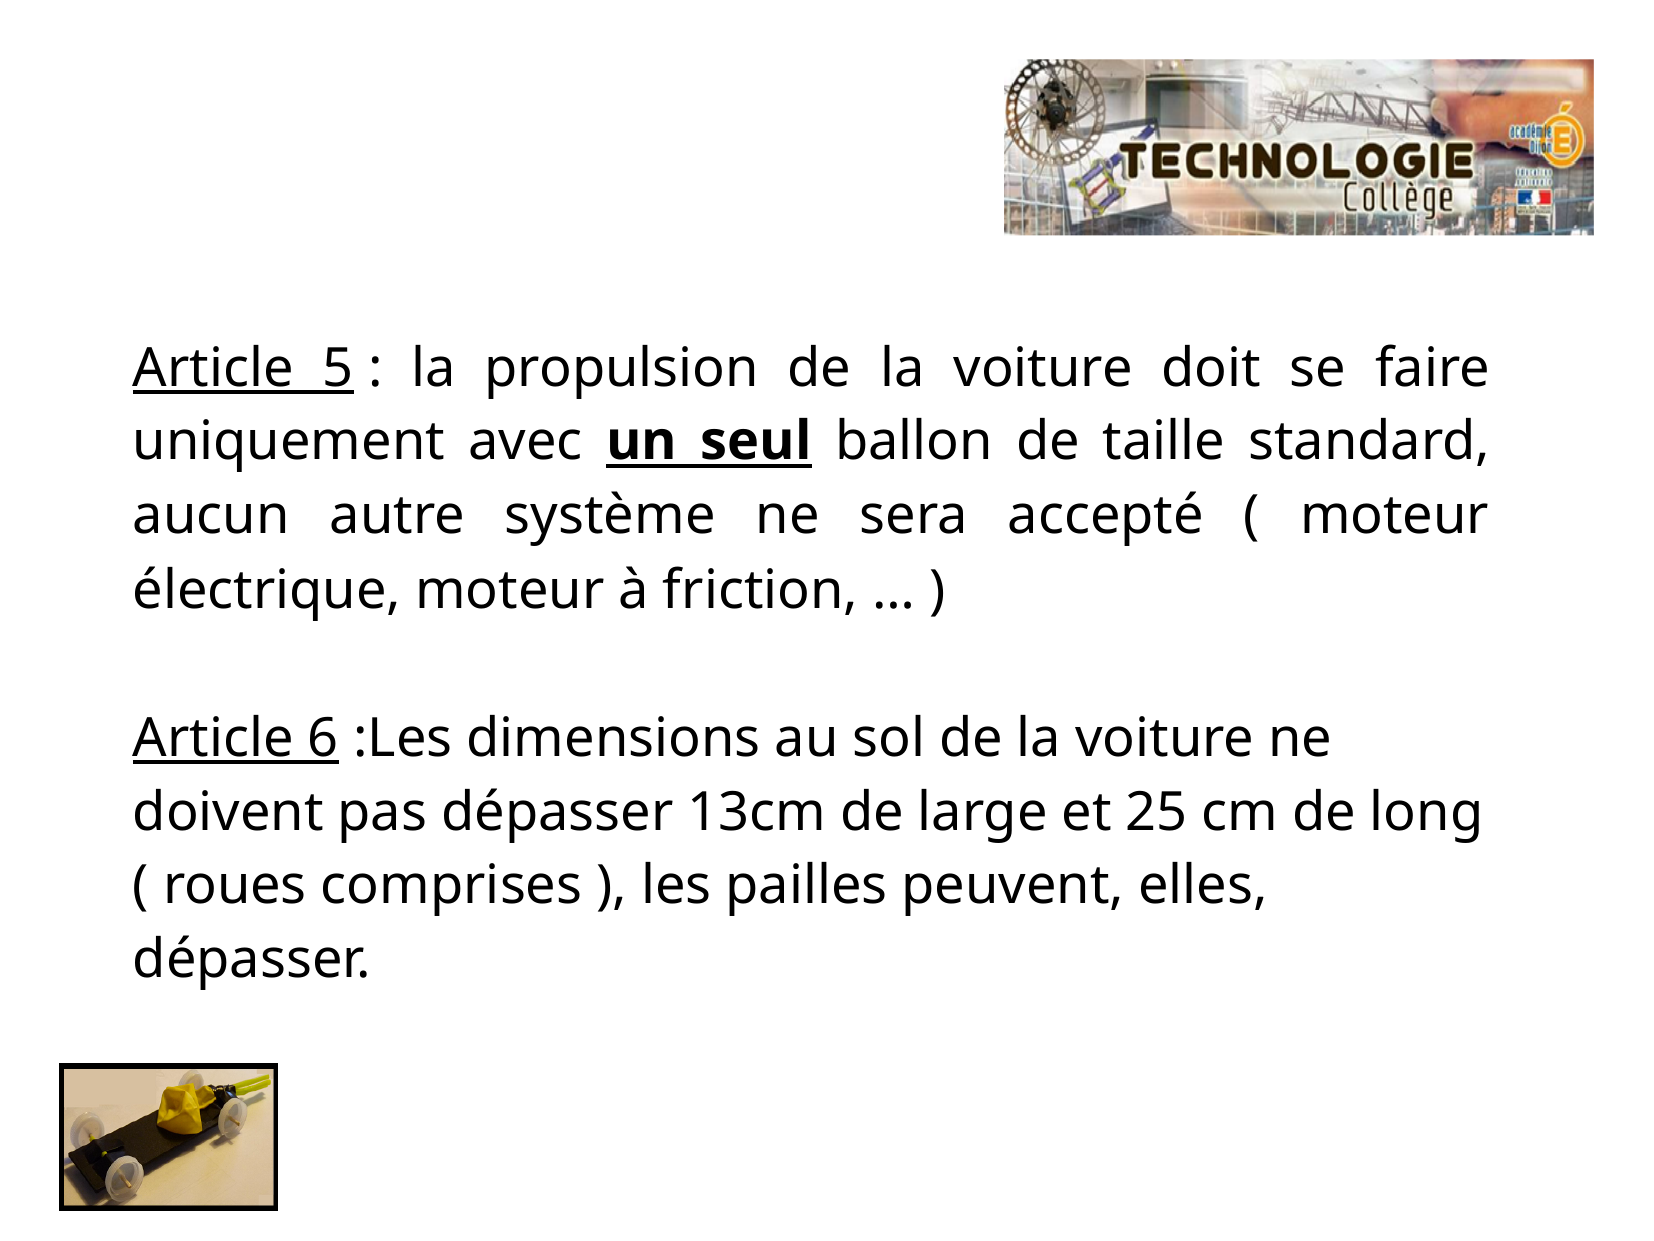

Article 5 : la propulsion de la voiture doit se faire uniquement avec un seul ballon de taille standard, aucun autre système ne sera accepté ( moteur électrique, moteur à friction, … )
Article 6 :Les dimensions au sol de la voiture ne doivent pas dépasser 13cm de large et 25 cm de long ( roues comprises ), les pailles peuvent, elles, dépasser.